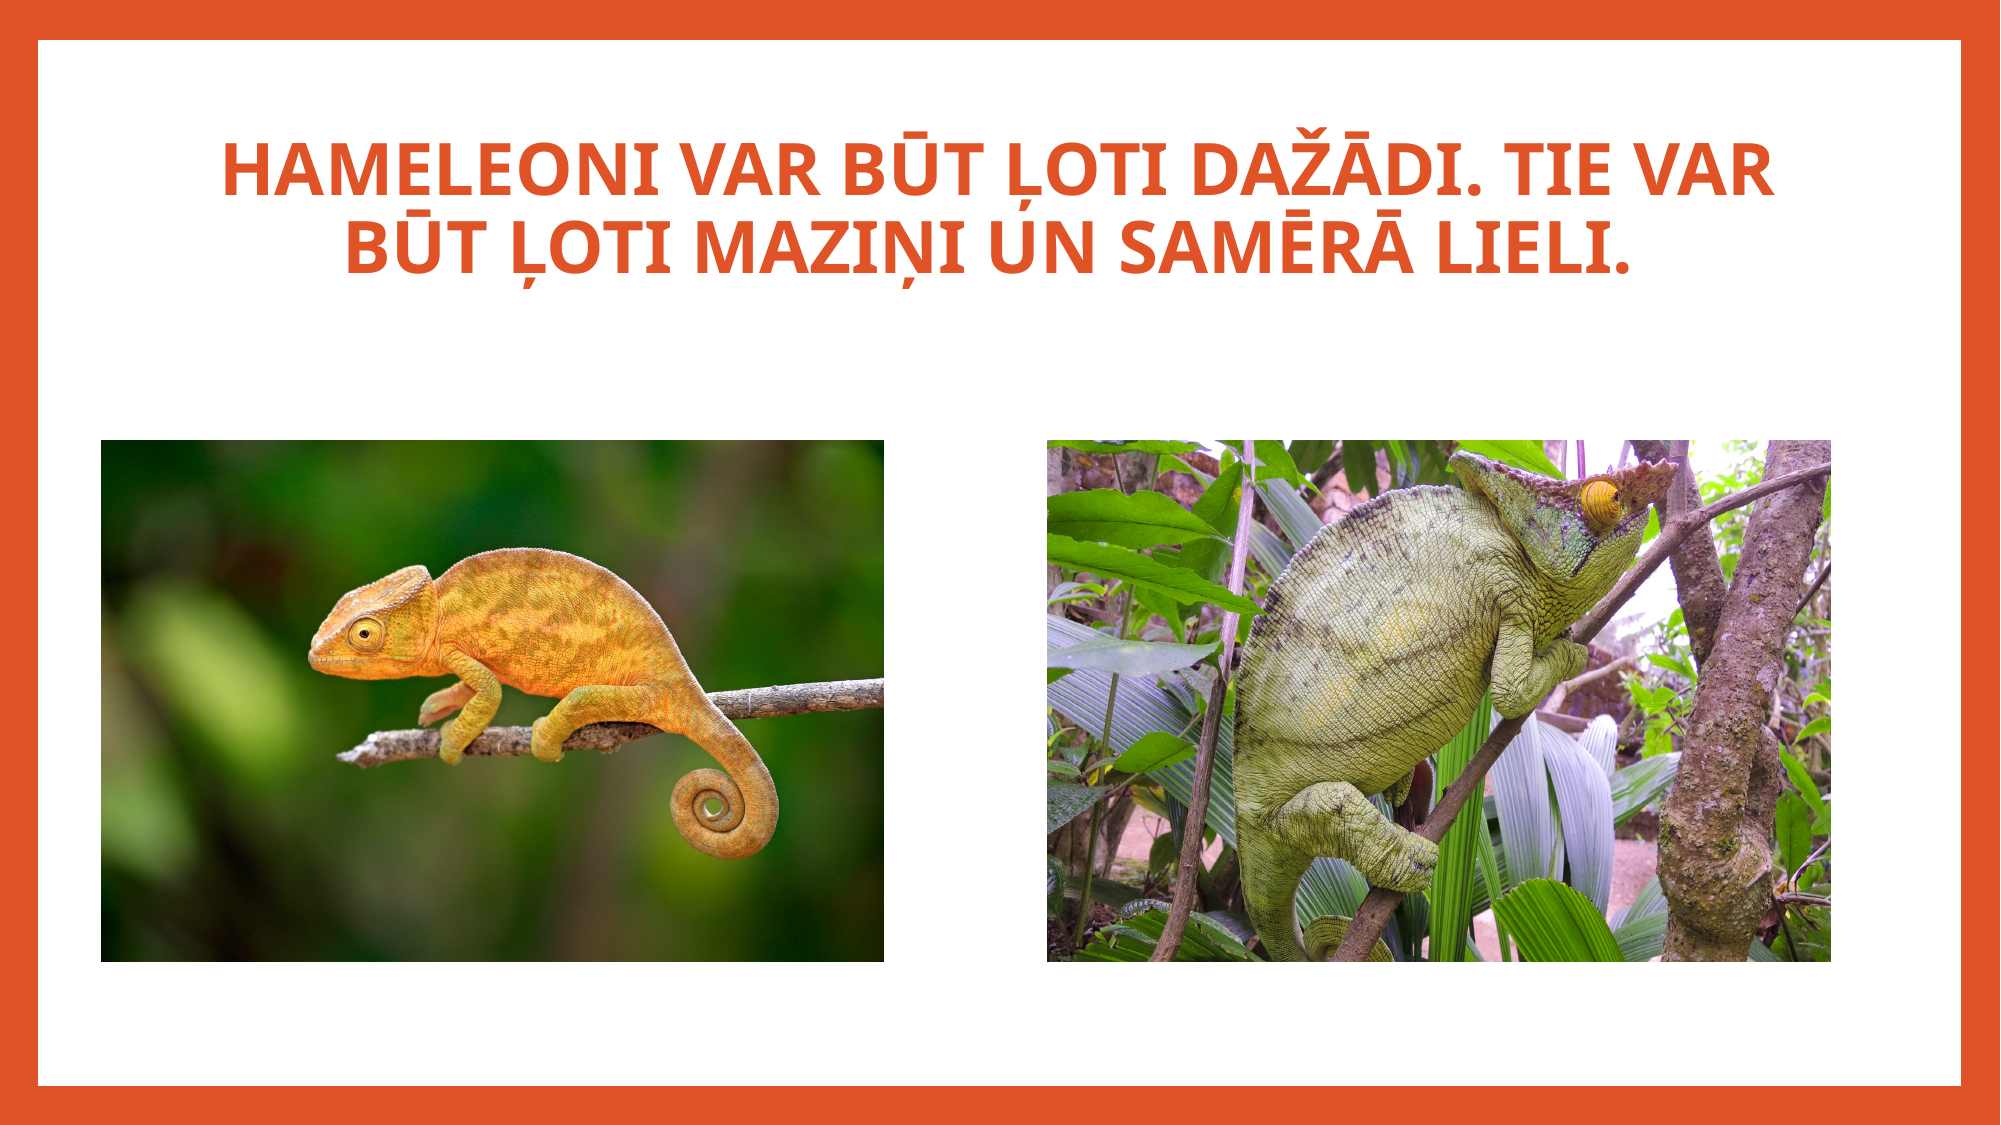

# HAMELEONI VAR BŪT ĻOTI DAŽĀDI. TIE VAR BŪT ĻOTI MAZIŅI UN SAMĒRĀ LIELI.